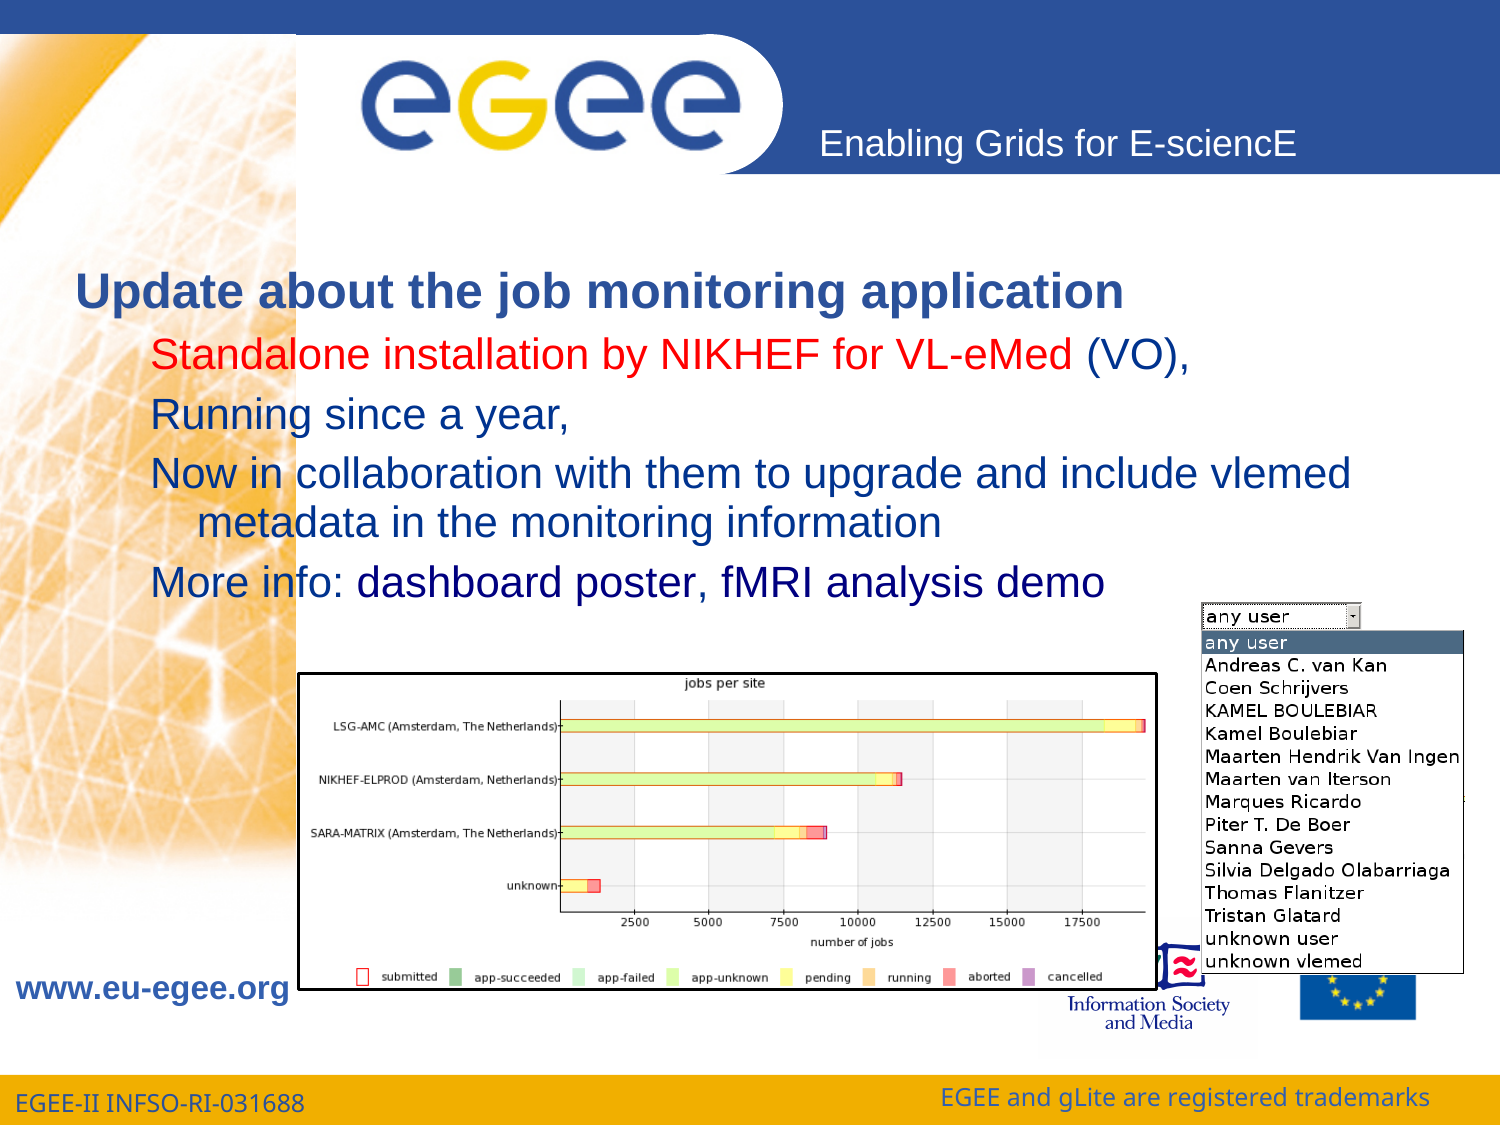

Update about the job monitoring application
Standalone installation by NIKHEF for VL-eMed (VO),
Running since a year,
Now in collaboration with them to upgrade and include vlemed metadata in the monitoring information
More info: dashboard poster, fMRI analysis demo
#